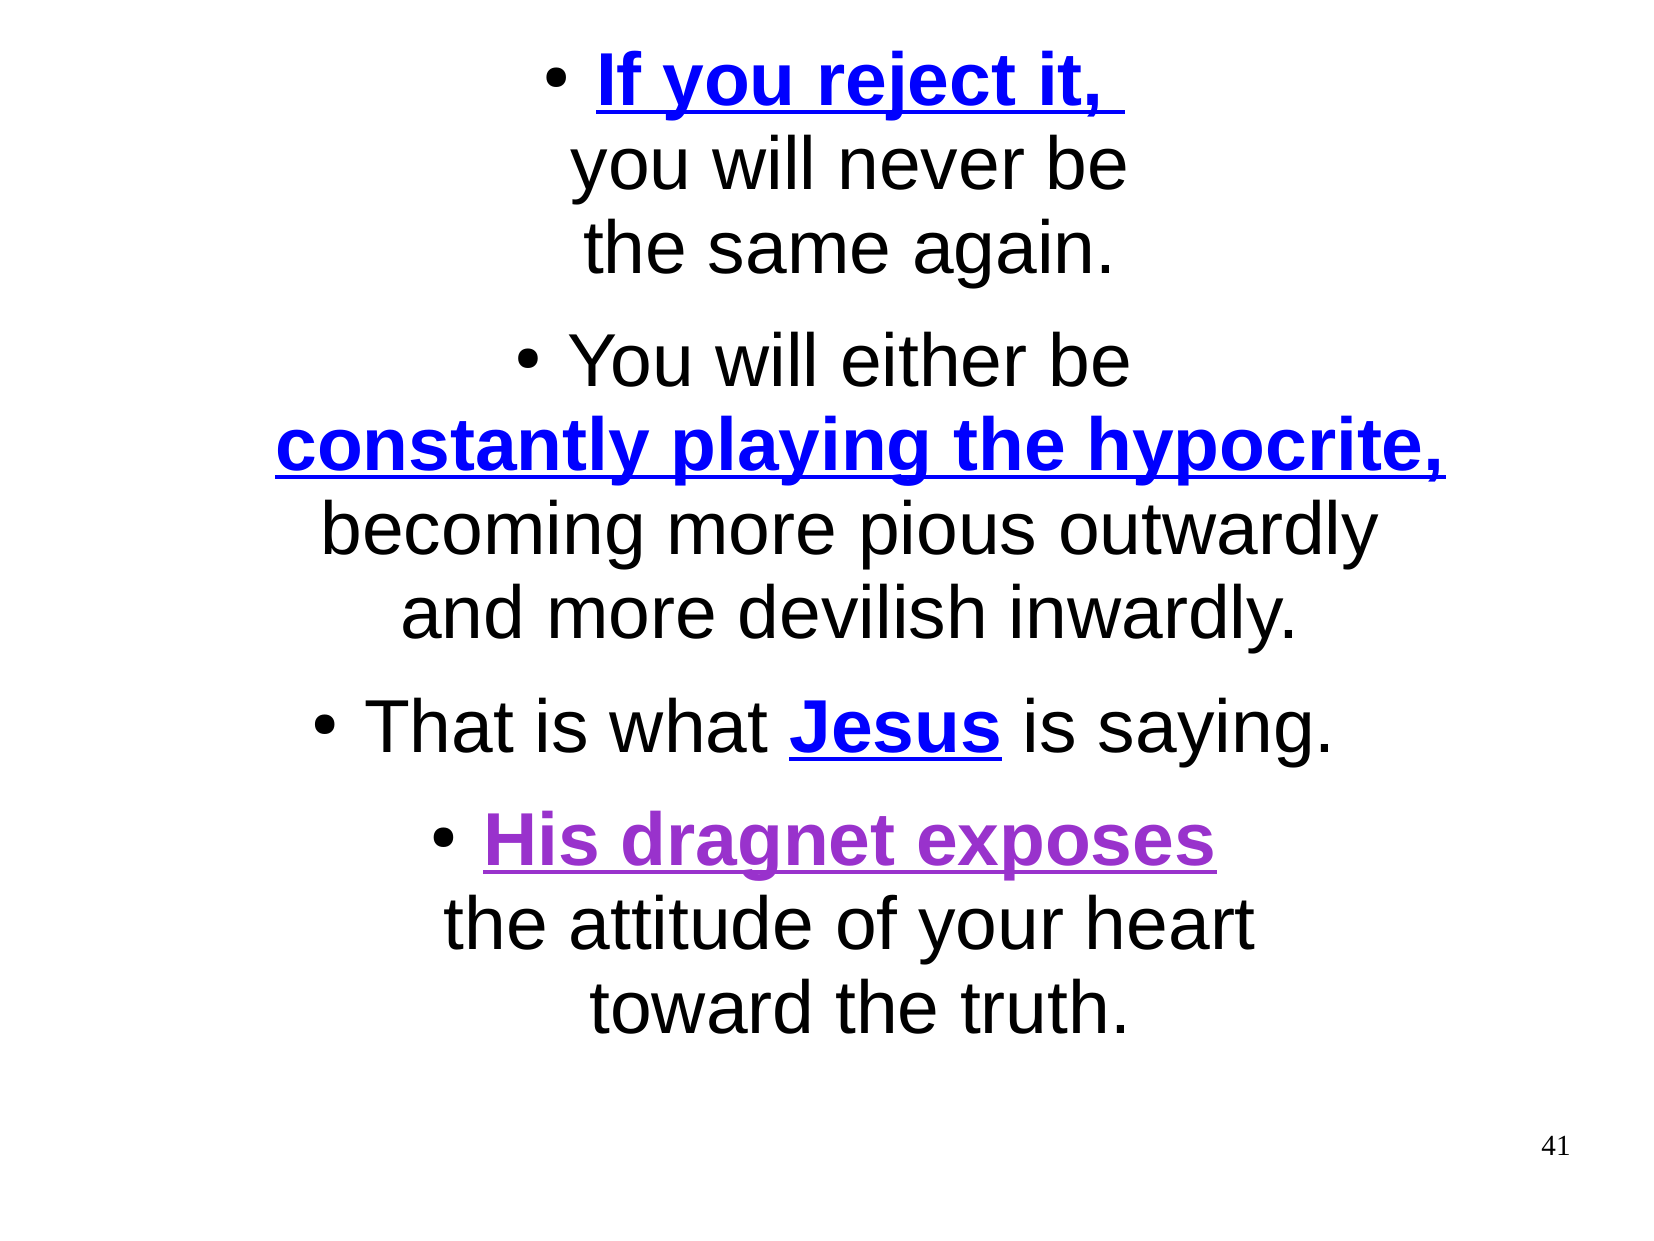

# If you reject it, you will never be the same again.
You will either be
constantly playing the hypocrite,
becoming more pious outwardly
and more devilish inwardly.
That is what Jesus is saying.
His dragnet exposes
the attitude of your heart
toward the truth.
41